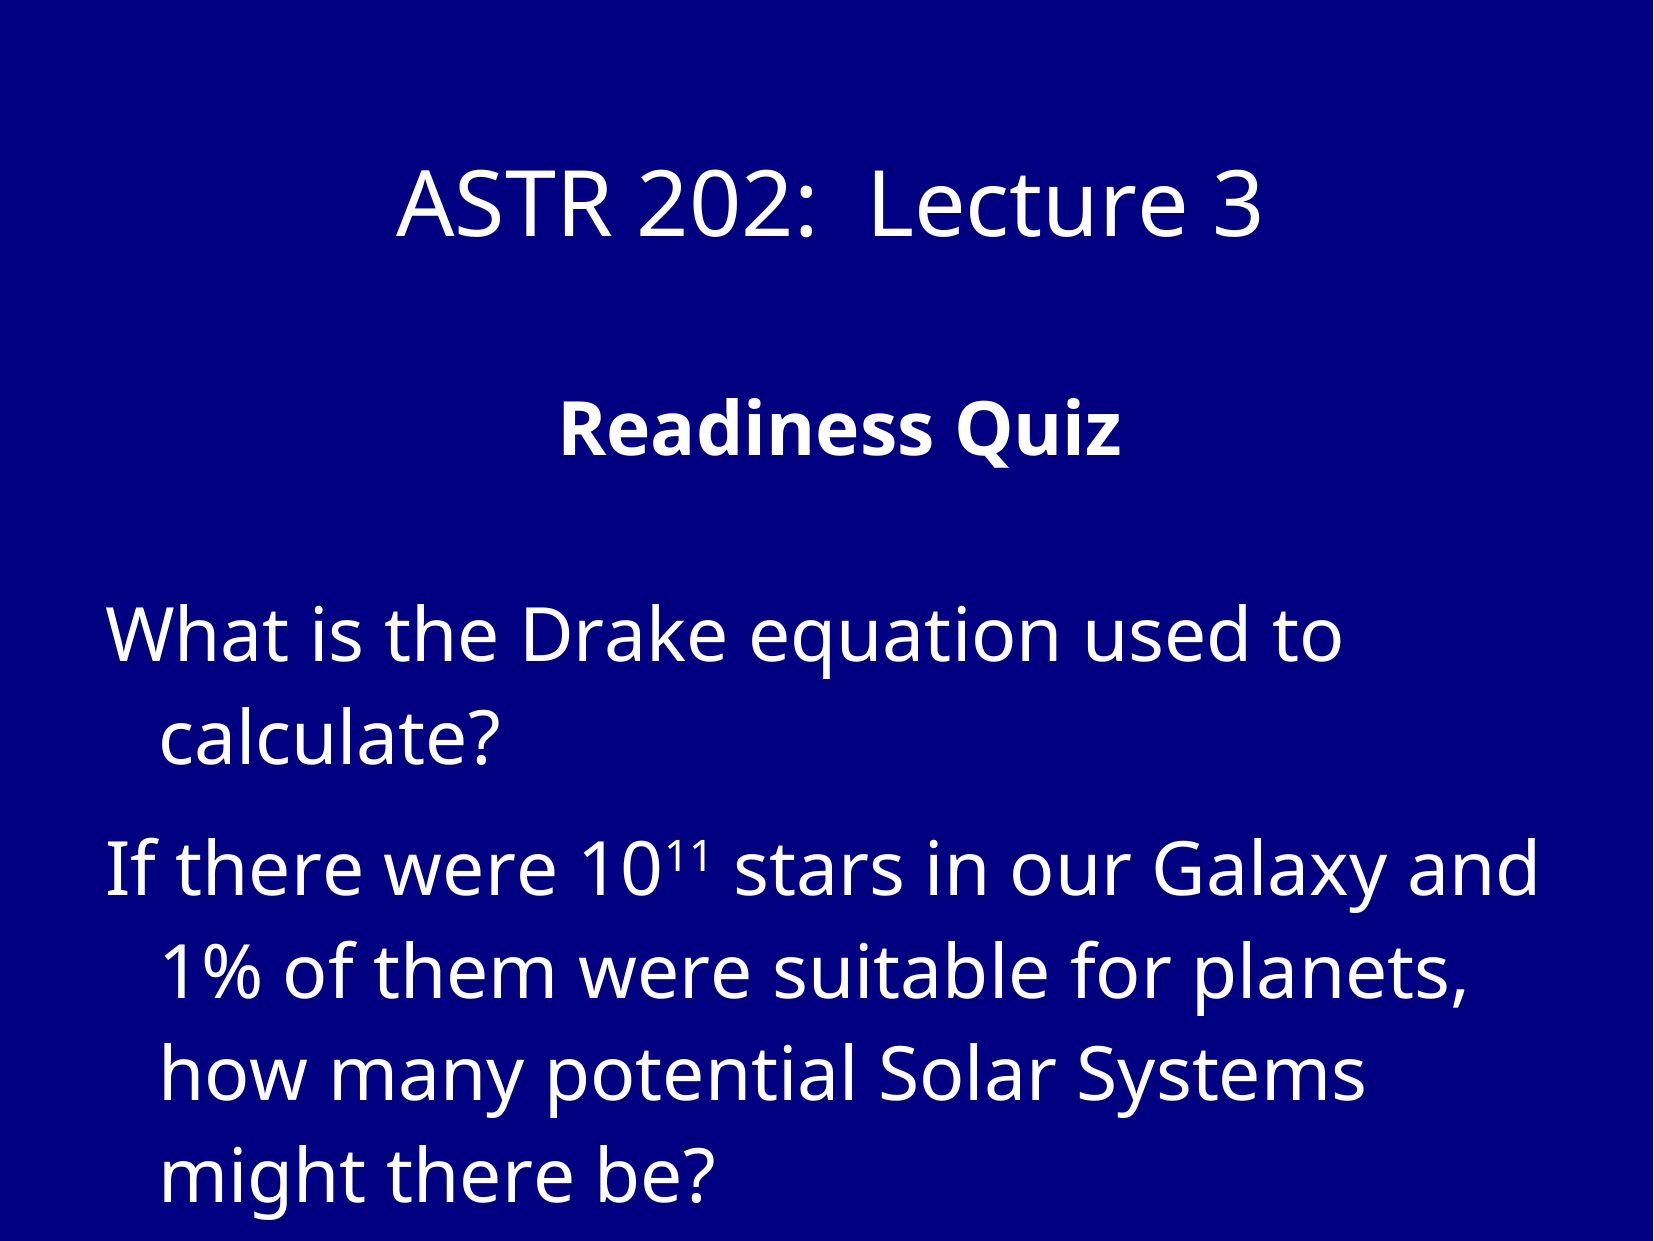

# ASTR 202: Lecture 3
Readiness Quiz
What is the Drake equation used to calculate?
If there were 1011 stars in our Galaxy and 1% of them were suitable for planets, how many potential Solar Systems might there be?